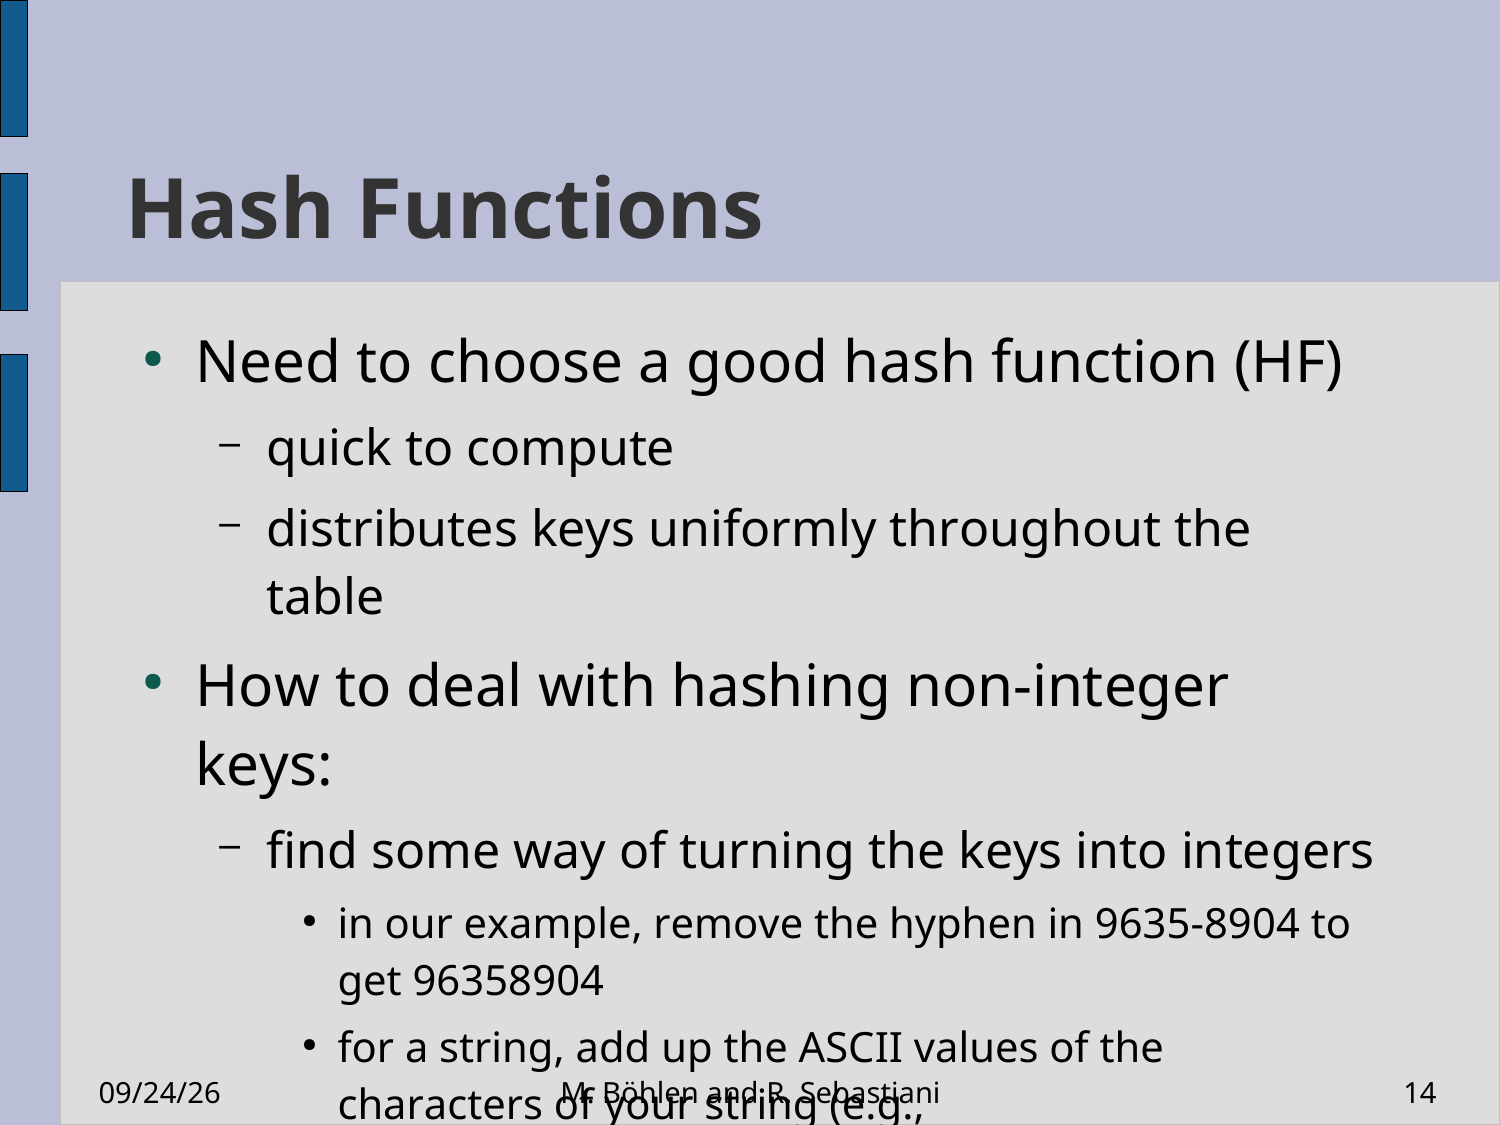

# Hash Functions
Need to choose a good hash function (HF)
quick to compute
distributes keys uniformly throughout the table
How to deal with hashing non-integer keys:
find some way of turning the keys into integers
in our example, remove the hyphen in 9635-8904 to get 96358904
for a string, add up the ASCII values of the characters of your string (e.g., java.lang.String.hashCode())
then use a standard hash function on the integers.
M. Böhlen and R. Sebastiani
14